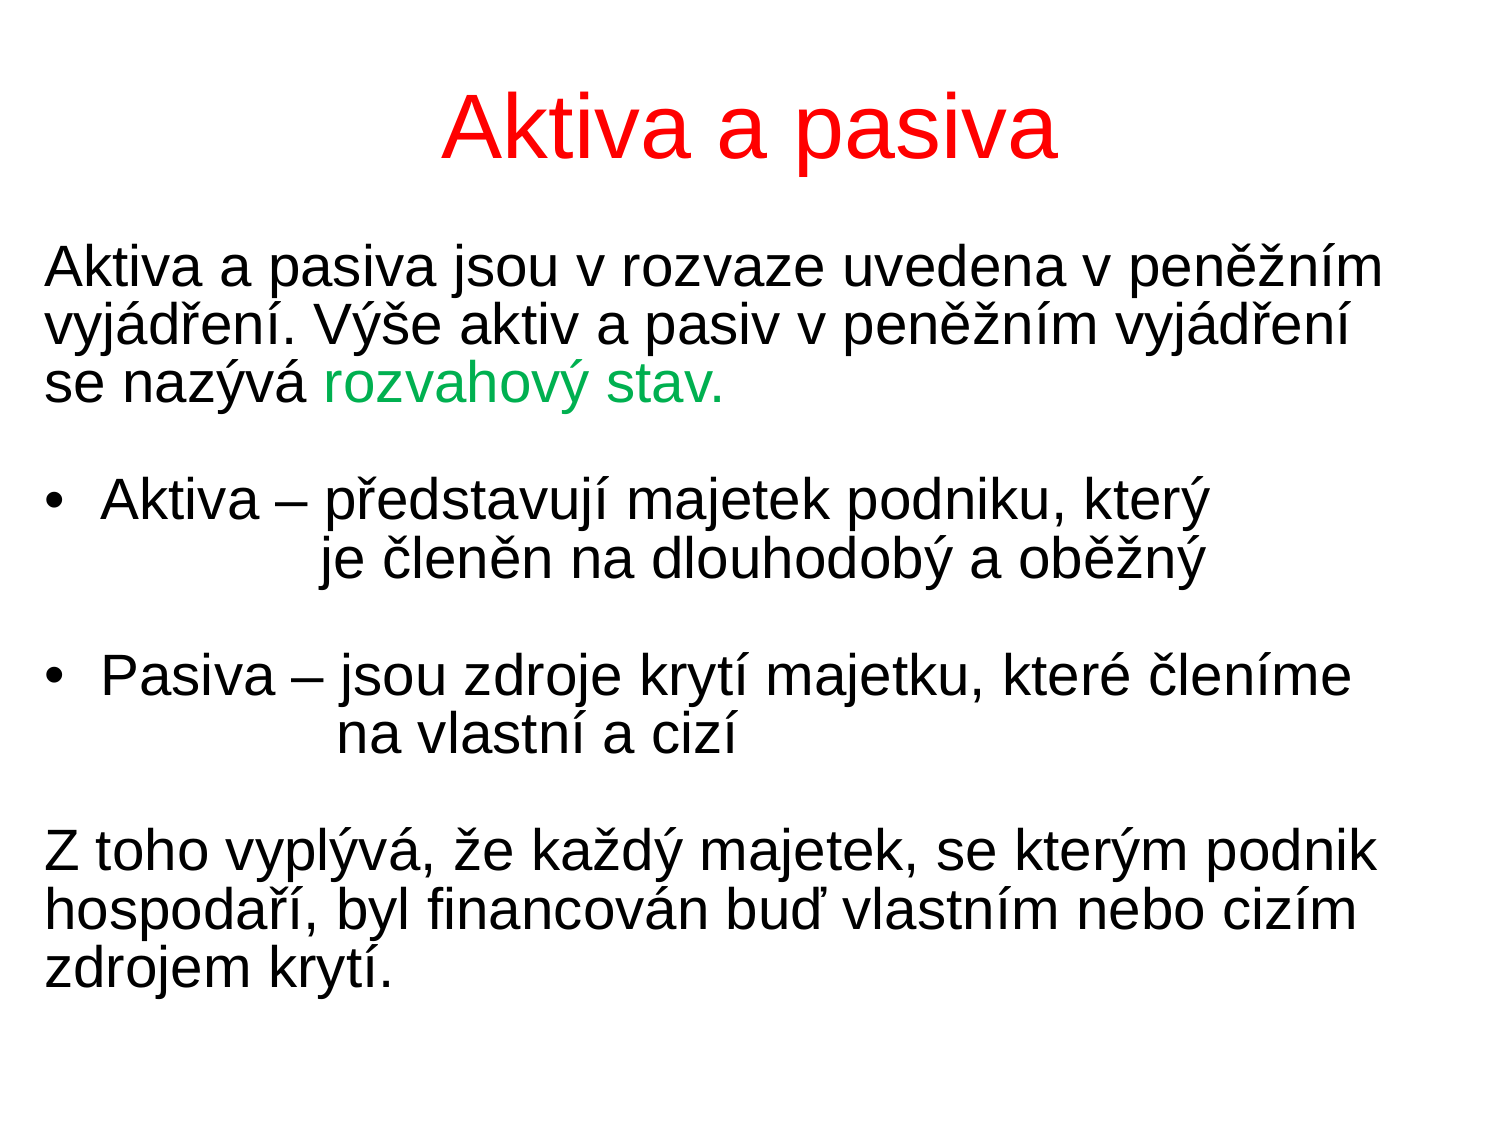

Aktiva a pasiva
# Aktiva a pasiva jsou v rozvaze uvedena v peněžním
vyjádření. Výše aktiv a pasiv v peněžním vyjádření
se nazývá rozvahový stav.
Aktiva – představují majetek podniku, který
 je členěn na dlouhodobý a oběžný
Pasiva – jsou zdroje krytí majetku, které členíme
 na vlastní a cizí
Z toho vyplývá, že každý majetek, se kterým podnik
hospodaří, byl financován buď vlastním nebo cizím
zdrojem krytí.